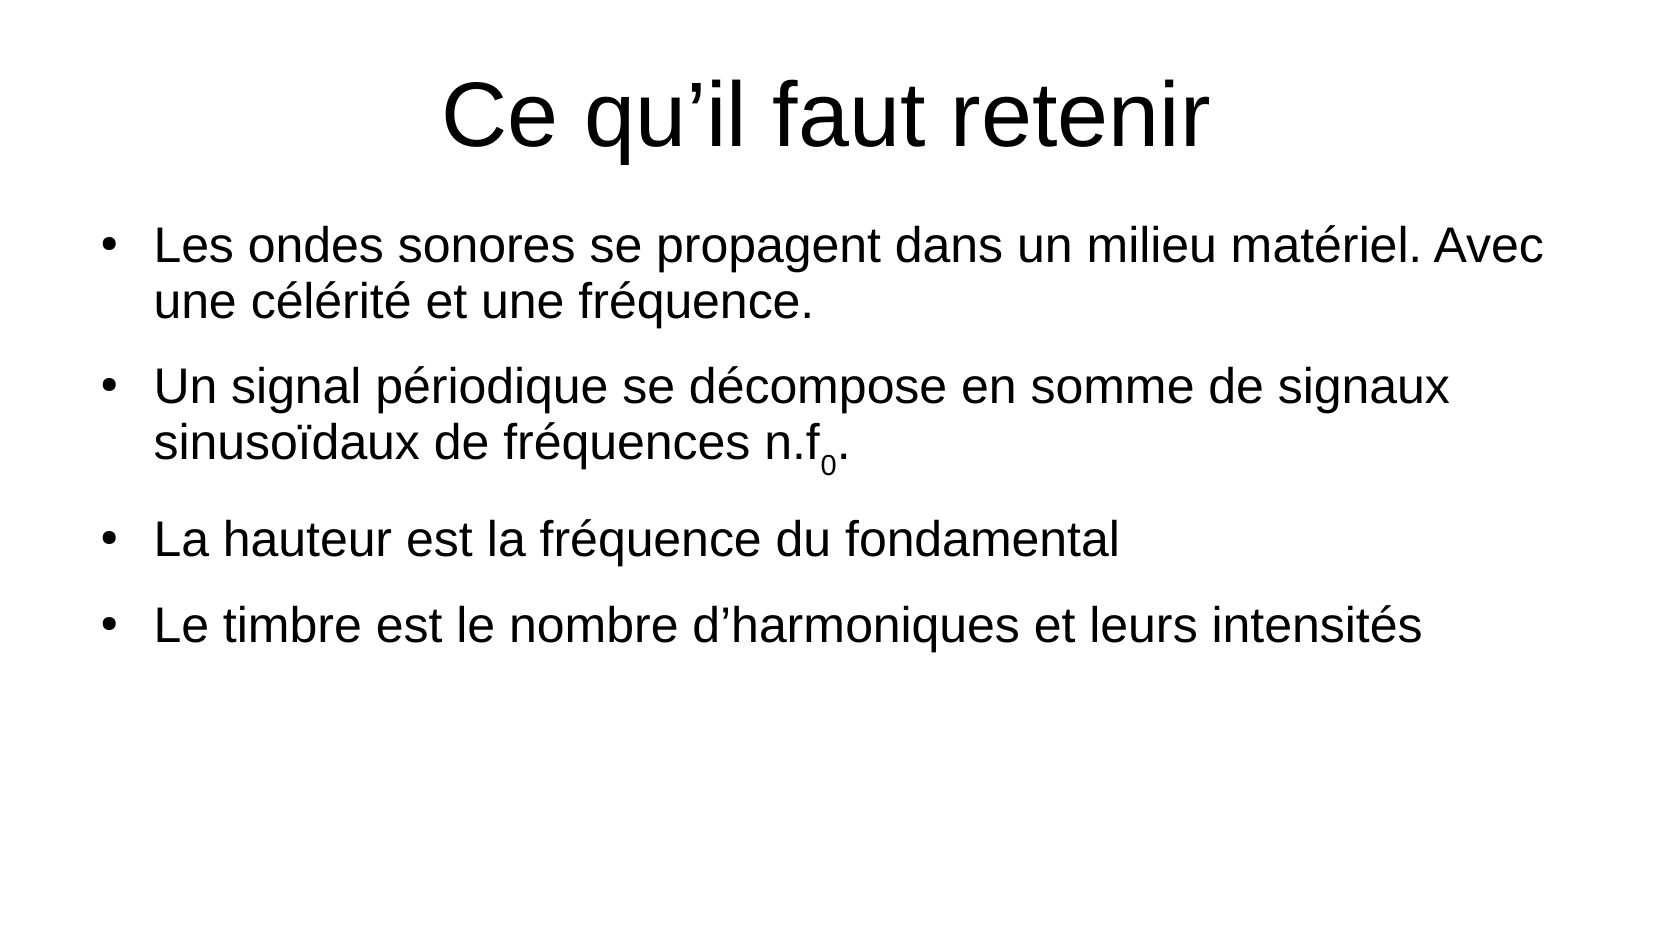

# Ce qu’il faut retenir
Les ondes sonores se propagent dans un milieu matériel. Avec une célérité et une fréquence.
Un signal périodique se décompose en somme de signaux sinusoïdaux de fréquences n.f0.
La hauteur est la fréquence du fondamental
Le timbre est le nombre d’harmoniques et leurs intensités